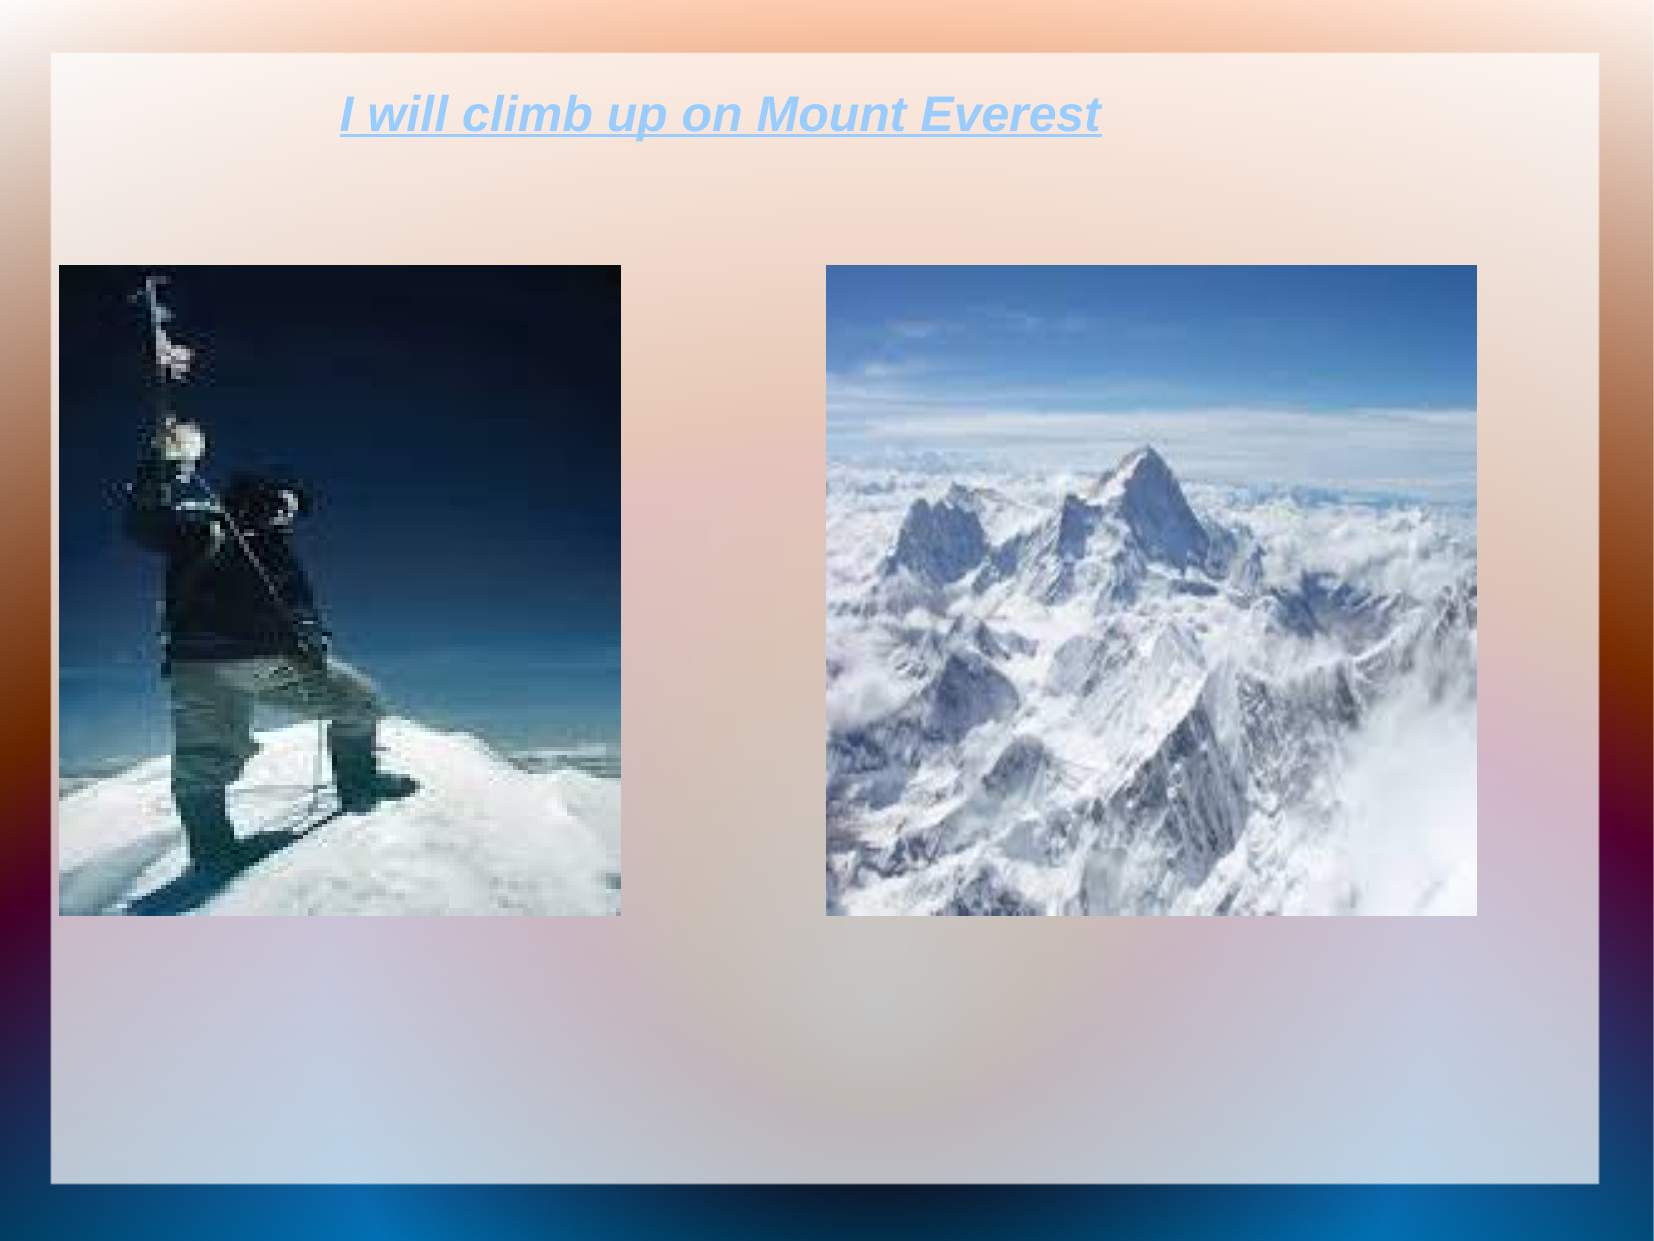

I will climb up on Mount Everest